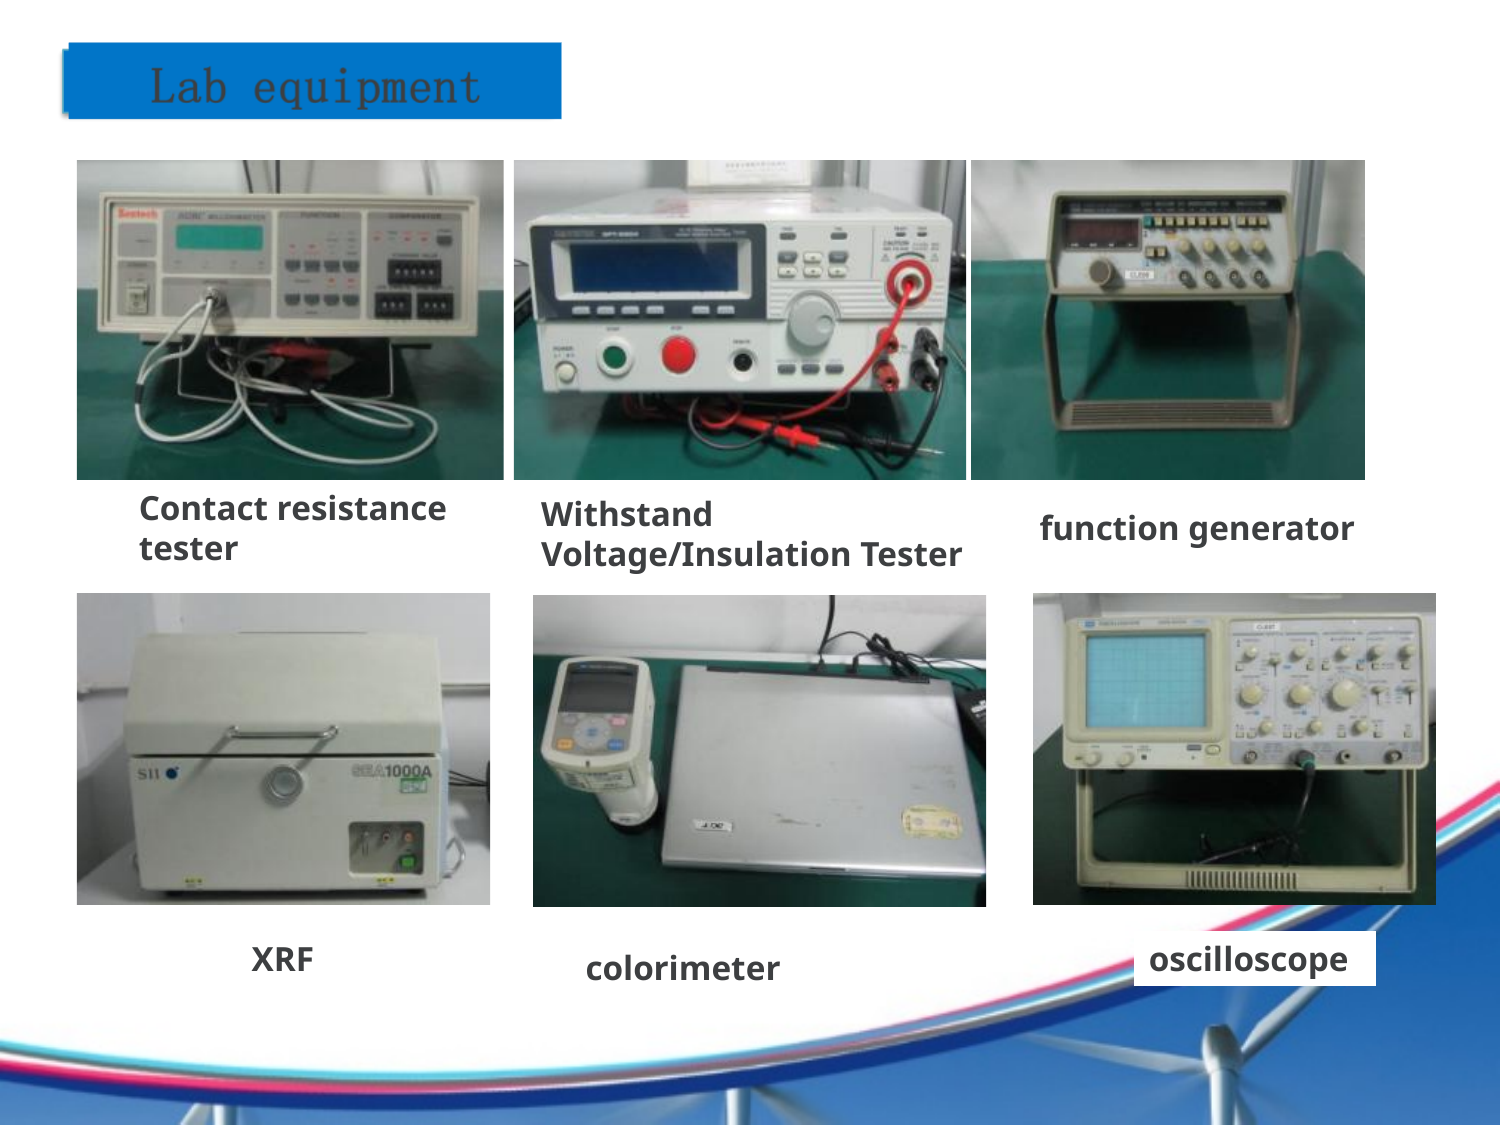

Contact resistance tester
Withstand Voltage/Insulation Tester
 function generator
XRF
oscilloscope
 colorimeter